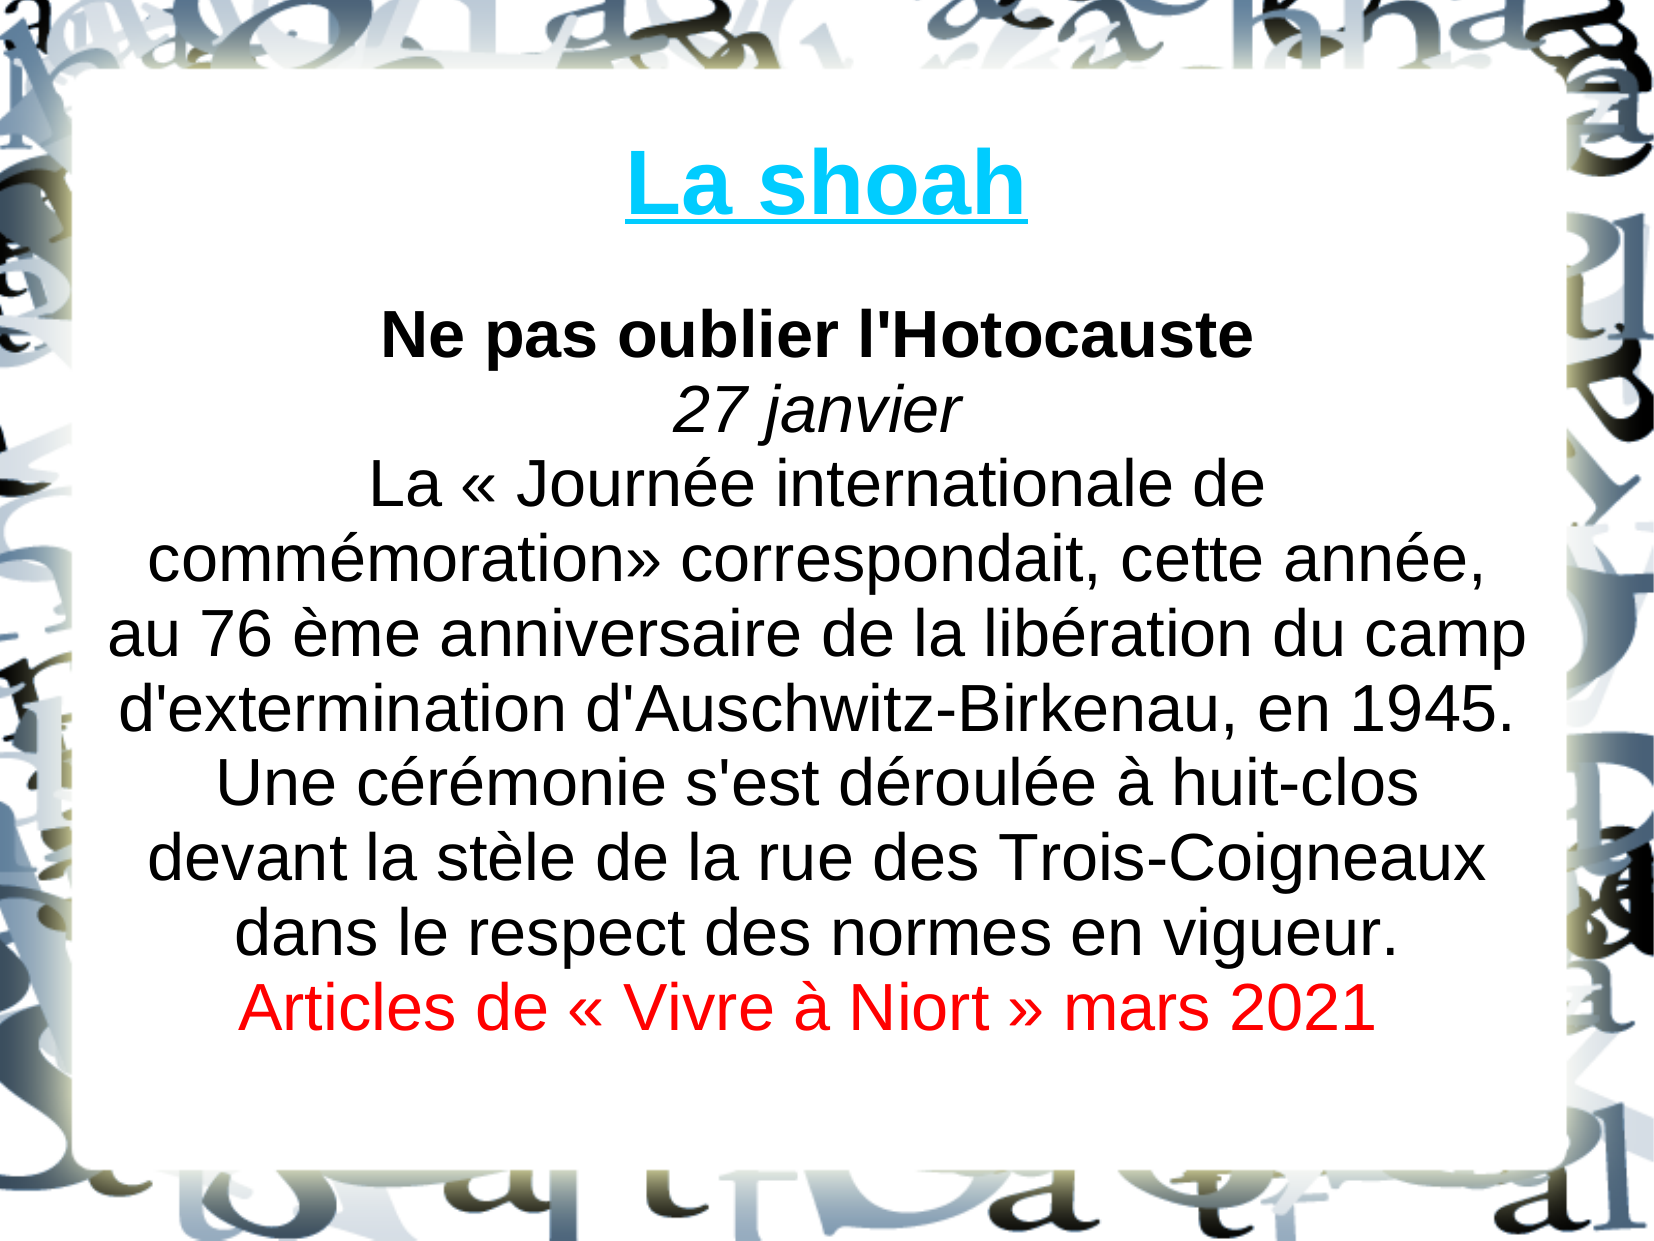

# La shoah
Ne pas oublier l'Hotocauste
27 janvier
La « Journée internationale de commémoration» correspondait, cette année, au 76 ème anniversaire de la libération du camp d'extermination d'Auschwitz-Birkenau, en 1945. Une cérémonie s'est déroulée à huit-clos devant la stèle de la rue des Trois-Coigneaux dans le respect des normes en vigueur.
Articles de « Vivre à Niort » mars 2021